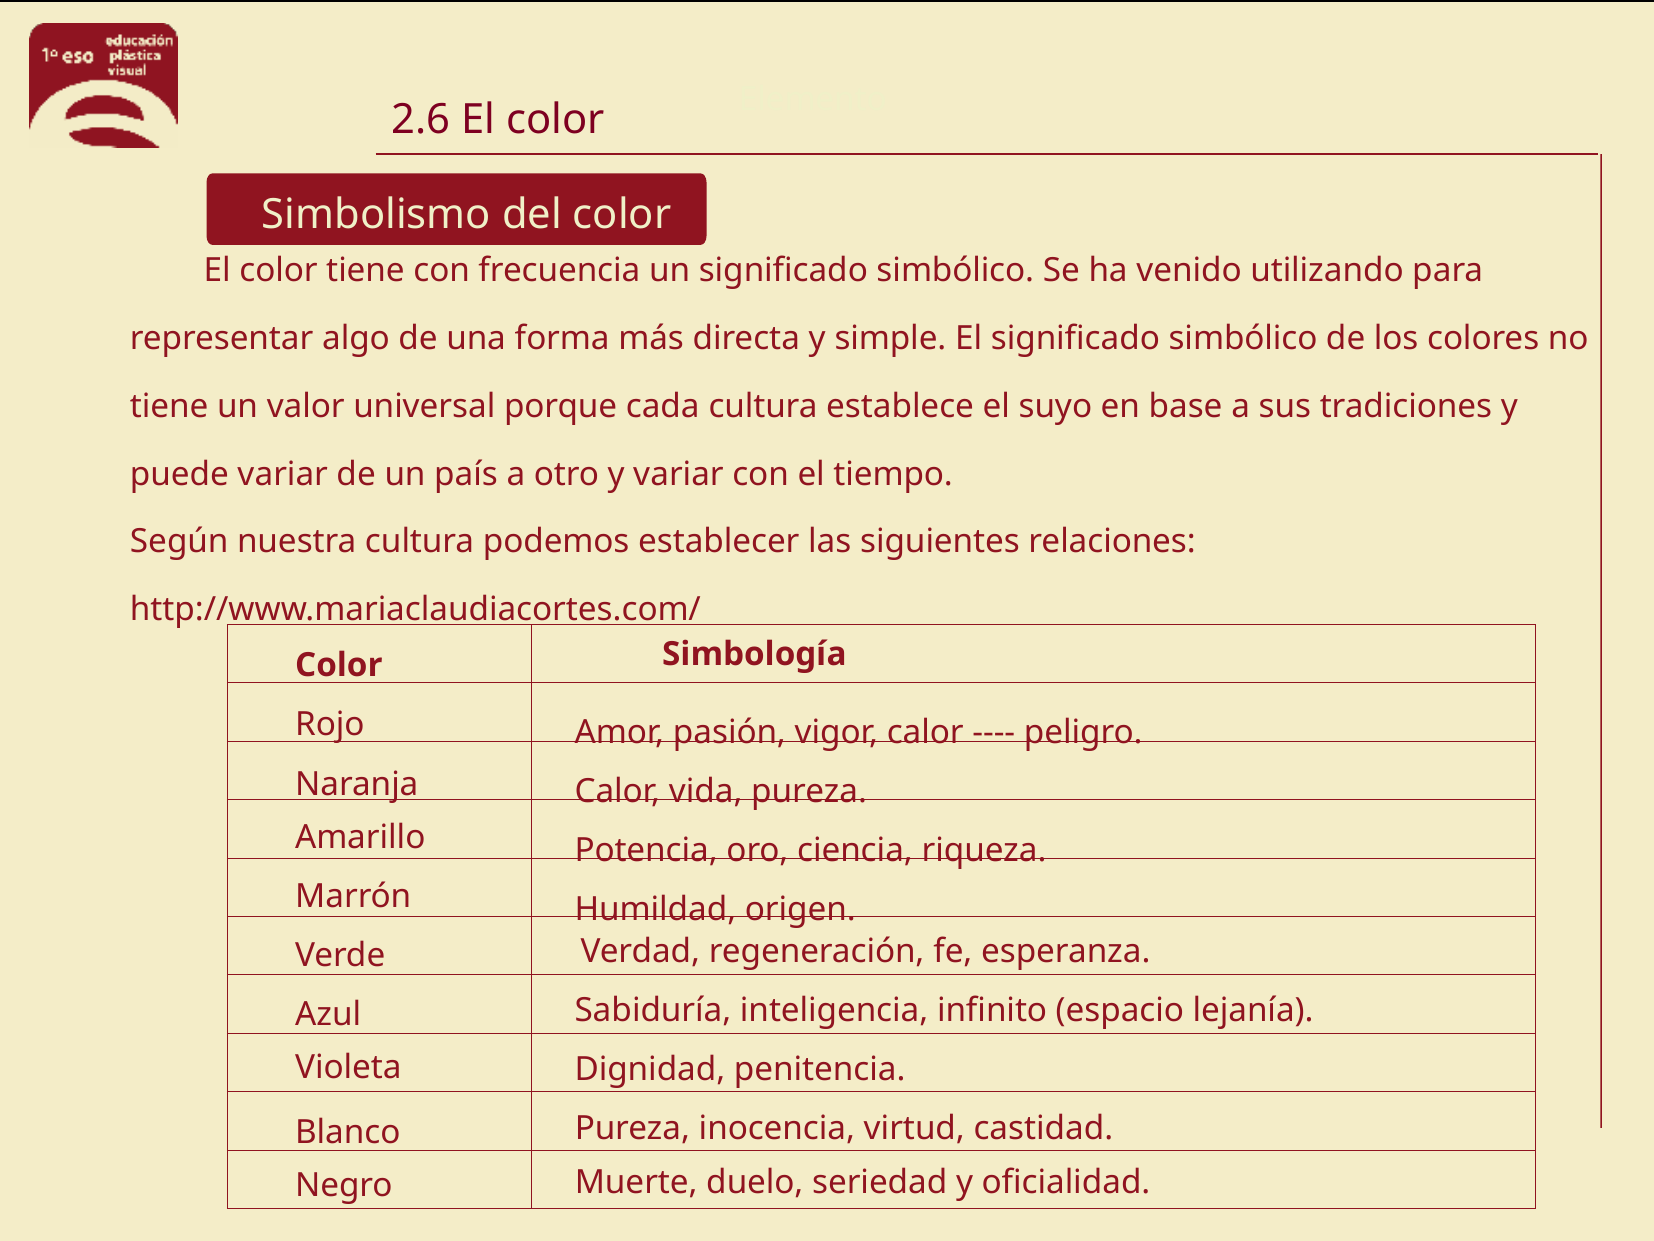

Elemento
2.6 El color
Simbolismo del color
	El color tiene con frecuencia un significado simbólico. Se ha venido utilizando para representar algo de una forma más directa y simple. El significado simbólico de los colores no tiene un valor universal porque cada cultura establece el suyo en base a sus tradiciones y puede variar de un país a otro y variar con el tiempo.
Según nuestra cultura podemos establecer las siguientes relaciones:
http://www.mariaclaudiacortes.com/
#
Color
| | |
| --- | --- |
| | |
| | |
| | |
| | |
| | |
| | |
| | |
| | |
| | |
Simbología
Amor, pasión, vigor, calor ---- peligro.
Rojo
Calor, vida, pureza.
Naranja
Potencia, oro, ciencia, riqueza.
Amarillo
Humildad, origen.
Marrón
Verdad, regeneración, fe, esperanza.
Verde
Sabiduría, inteligencia, infinito (espacio lejanía).
Azul
Violeta
Dignidad, penitencia.
Pureza, inocencia, virtud, castidad.
Blanco
Negro
Muerte, duelo, seriedad y oficialidad.